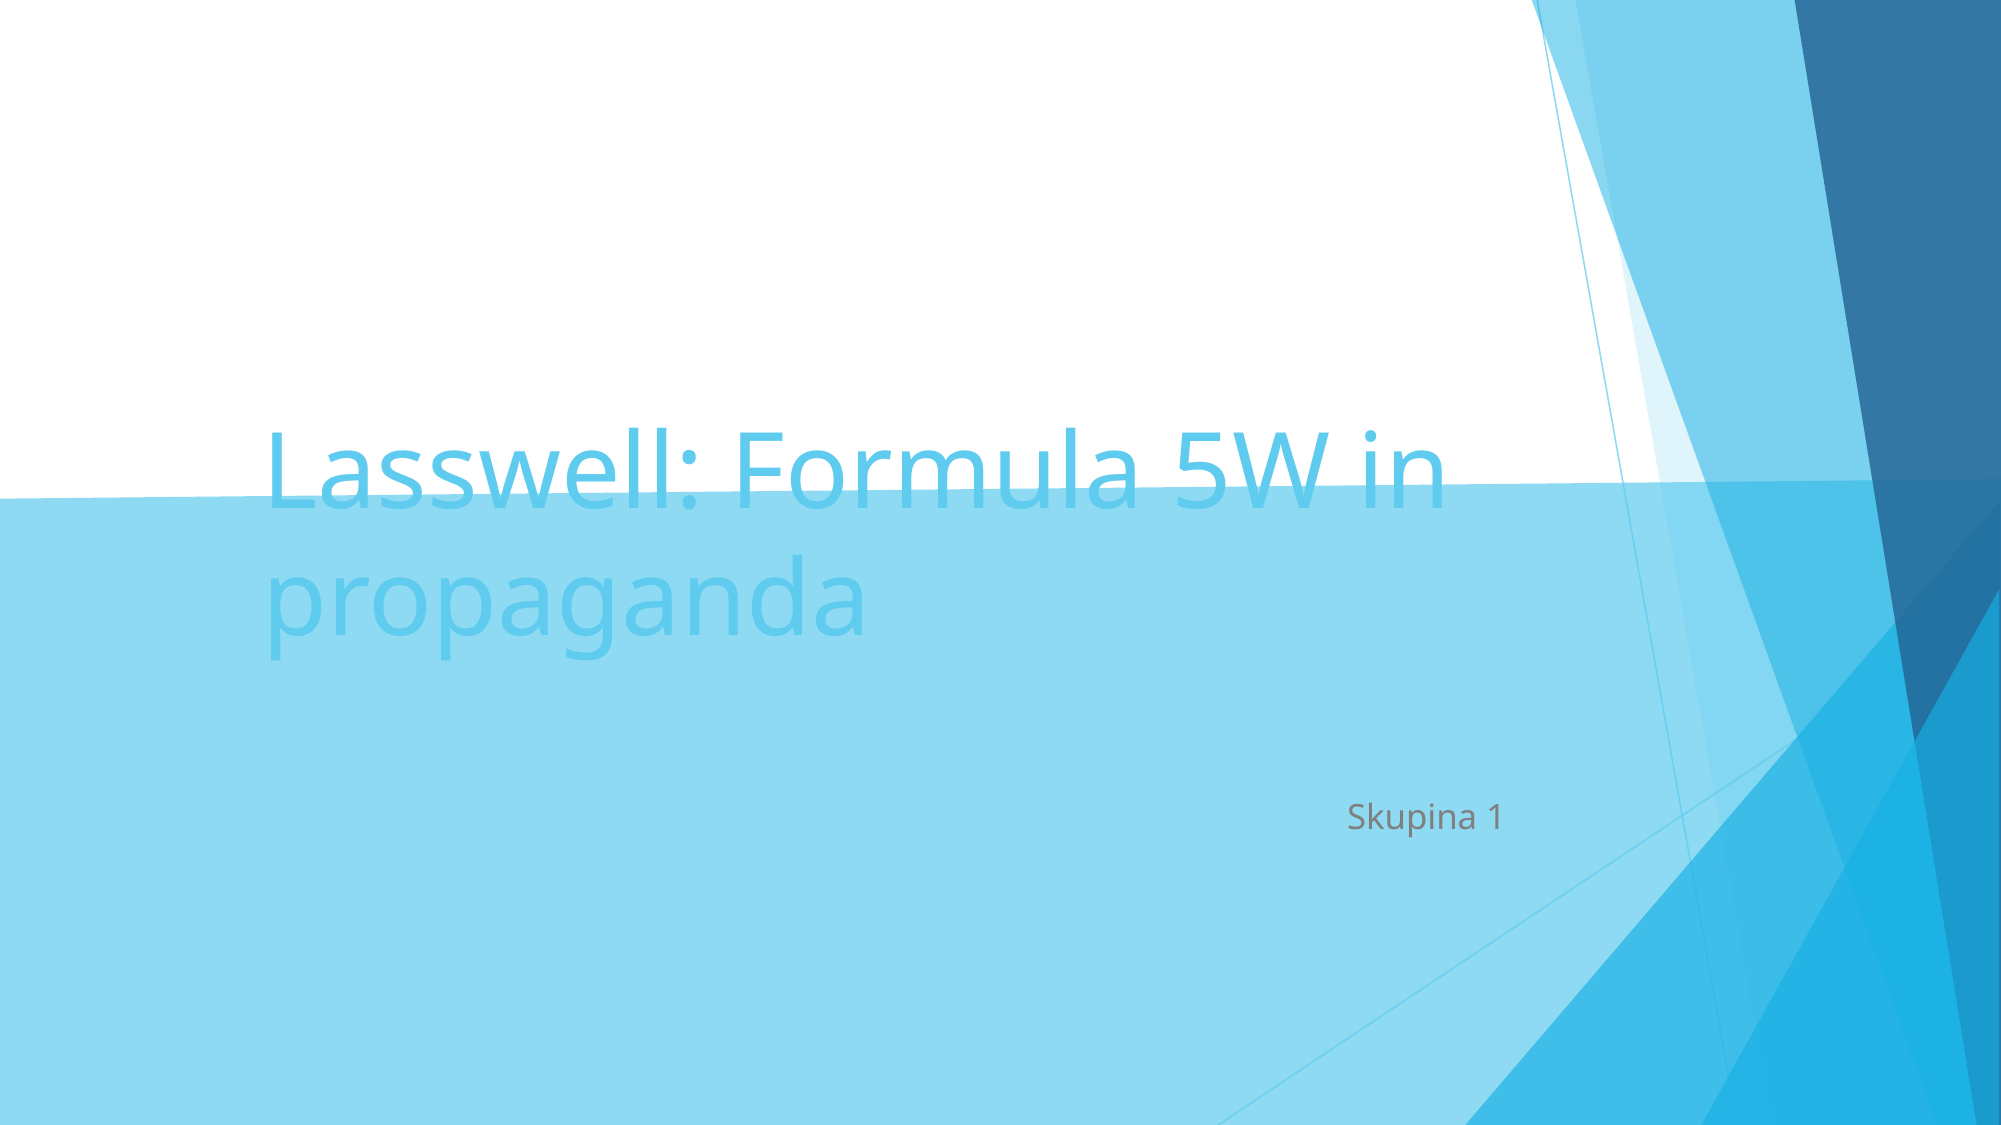

# Lasswell: Formula 5W in propaganda
Skupina 1